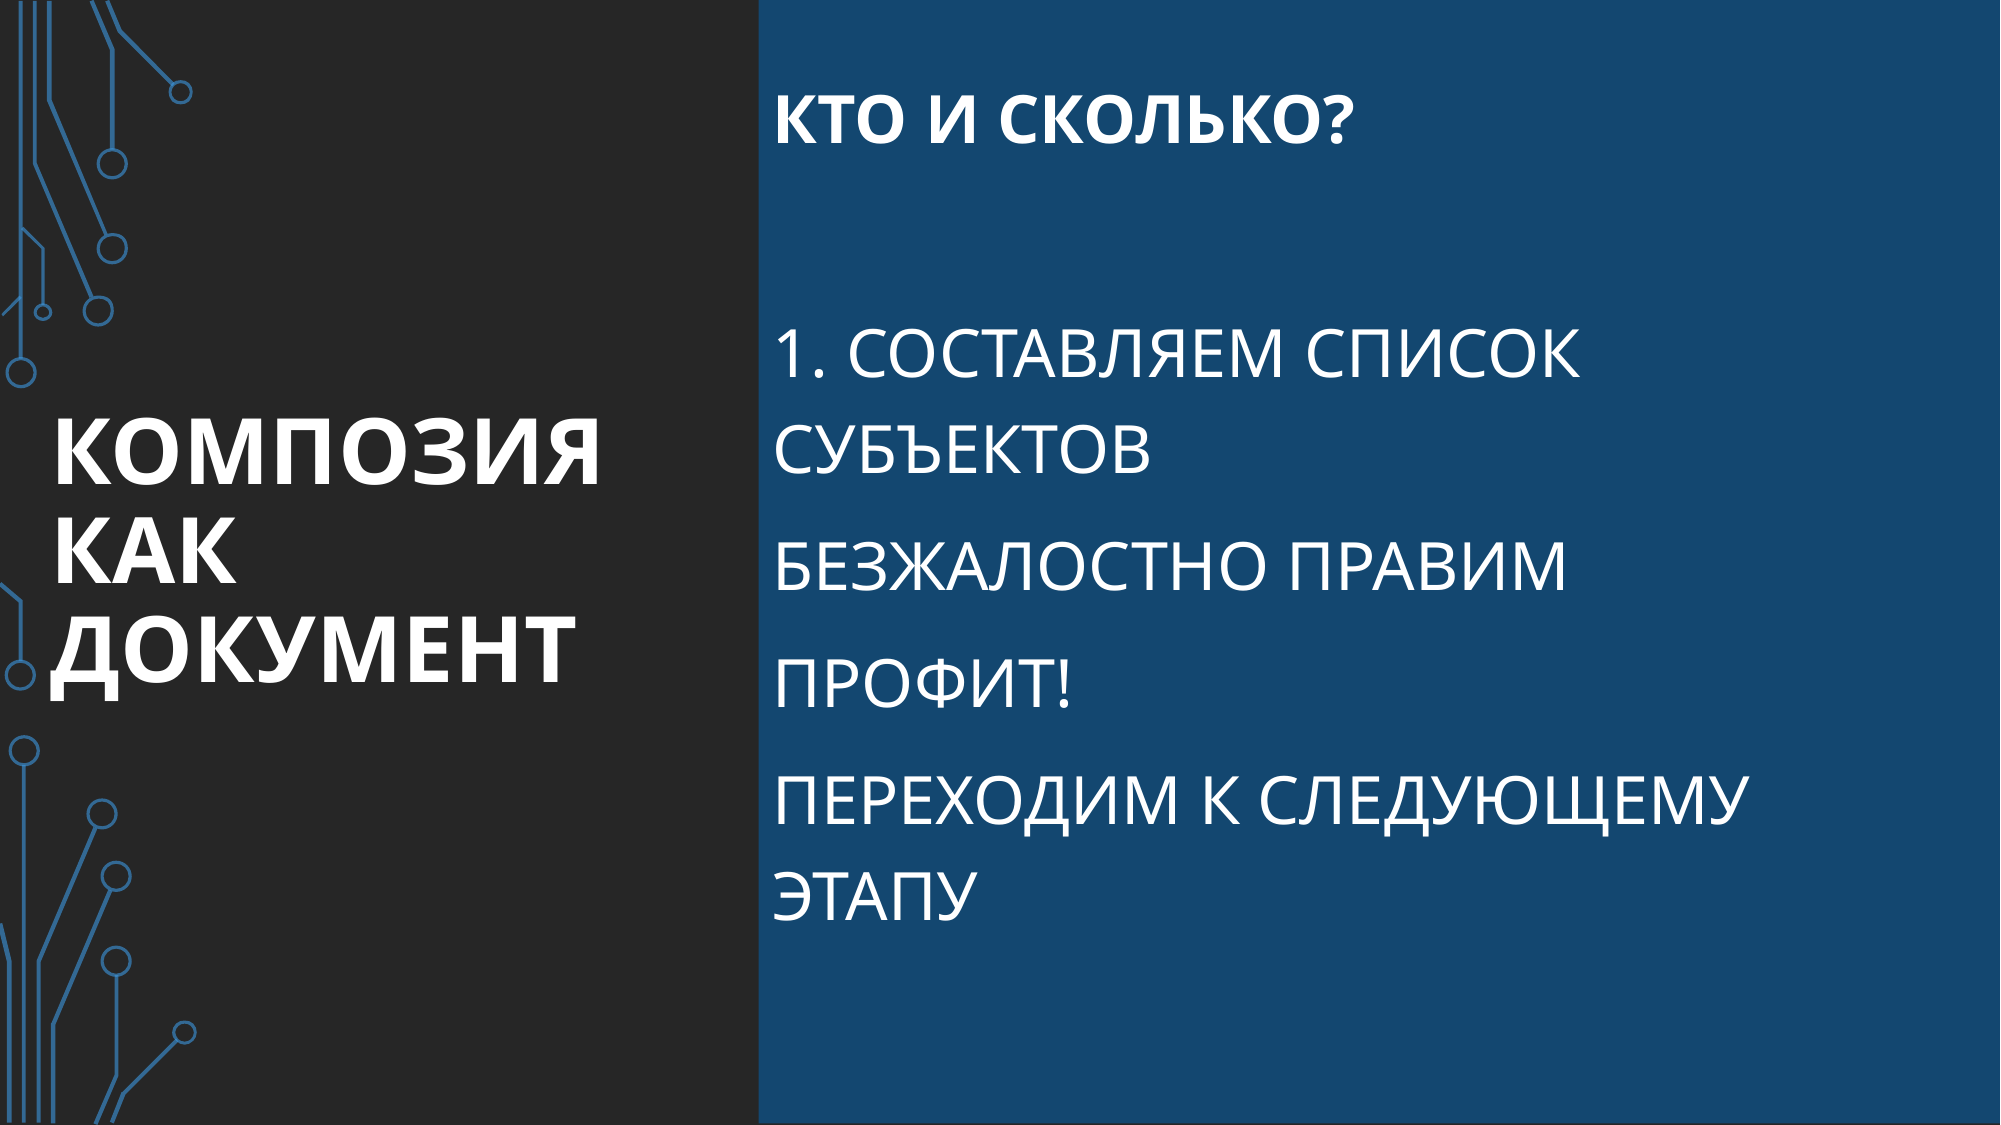

композИЯ КАК ДОКУМЕНТ
# КТО И СКОЛЬКО?
1. СОСТАВЛЯЕМ СПИСОК СУБЪЕКТОВ
БЕЗЖАЛОСТНО ПРАВИМ
ПРОФИТ!
ПЕРЕХОДИМ К СЛЕДУЮЩЕМУ ЭТАПУ